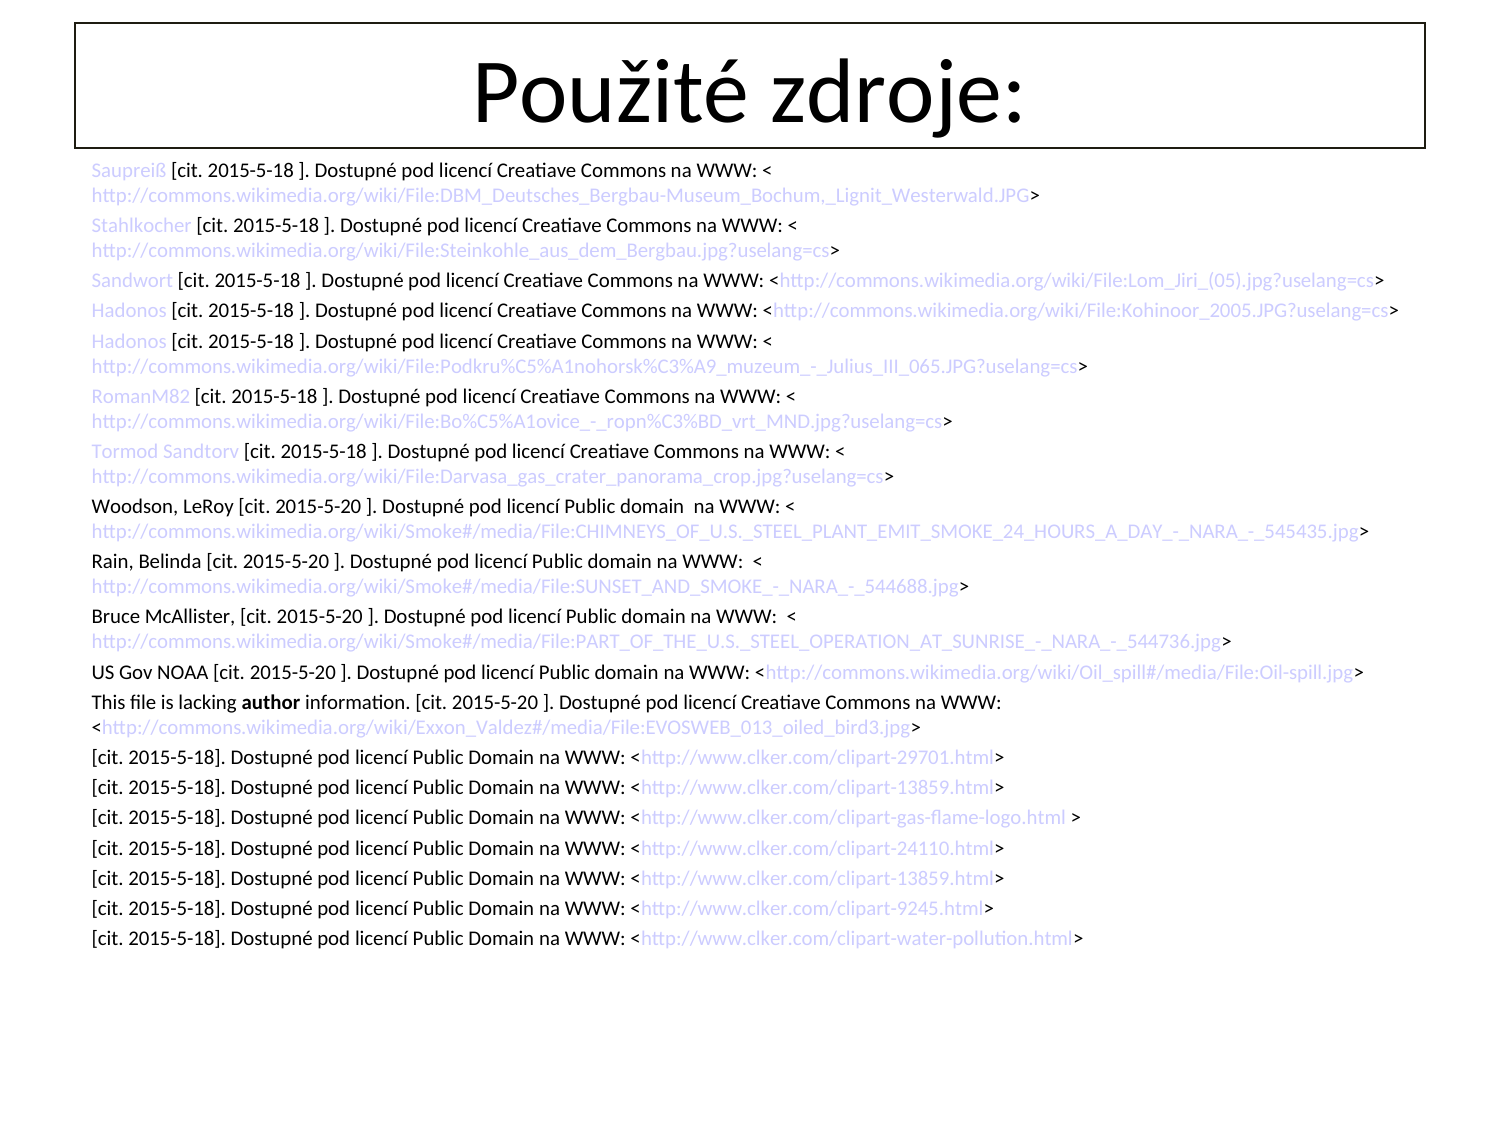

Použité zdroje:
Saupreiß [cit. 2015-5-18 ]. Dostupné pod licencí Creatiave Commons na WWW: <http://commons.wikimedia.org/wiki/File:DBM_Deutsches_Bergbau-Museum_Bochum,_Lignit_Westerwald.JPG>
Stahlkocher [cit. 2015-5-18 ]. Dostupné pod licencí Creatiave Commons na WWW: <http://commons.wikimedia.org/wiki/File:Steinkohle_aus_dem_Bergbau.jpg?uselang=cs>
Sandwort [cit. 2015-5-18 ]. Dostupné pod licencí Creatiave Commons na WWW: <http://commons.wikimedia.org/wiki/File:Lom_Jiri_(05).jpg?uselang=cs>
Hadonos [cit. 2015-5-18 ]. Dostupné pod licencí Creatiave Commons na WWW: <http://commons.wikimedia.org/wiki/File:Kohinoor_2005.JPG?uselang=cs>
Hadonos [cit. 2015-5-18 ]. Dostupné pod licencí Creatiave Commons na WWW: <http://commons.wikimedia.org/wiki/File:Podkru%C5%A1nohorsk%C3%A9_muzeum_-_Julius_III_065.JPG?uselang=cs>
RomanM82 [cit. 2015-5-18 ]. Dostupné pod licencí Creatiave Commons na WWW: <http://commons.wikimedia.org/wiki/File:Bo%C5%A1ovice_-_ropn%C3%BD_vrt_MND.jpg?uselang=cs>
Tormod Sandtorv [cit. 2015-5-18 ]. Dostupné pod licencí Creatiave Commons na WWW: <http://commons.wikimedia.org/wiki/File:Darvasa_gas_crater_panorama_crop.jpg?uselang=cs>
Woodson, LeRoy [cit. 2015-5-20 ]. Dostupné pod licencí Public domain na WWW: <http://commons.wikimedia.org/wiki/Smoke#/media/File:CHIMNEYS_OF_U.S._STEEL_PLANT_EMIT_SMOKE_24_HOURS_A_DAY_-_NARA_-_545435.jpg>
Rain, Belinda [cit. 2015-5-20 ]. Dostupné pod licencí Public domain na WWW: <http://commons.wikimedia.org/wiki/Smoke#/media/File:SUNSET_AND_SMOKE_-_NARA_-_544688.jpg>
Bruce McAllister, [cit. 2015-5-20 ]. Dostupné pod licencí Public domain na WWW: <http://commons.wikimedia.org/wiki/Smoke#/media/File:PART_OF_THE_U.S._STEEL_OPERATION_AT_SUNRISE_-_NARA_-_544736.jpg>
US Gov NOAA [cit. 2015-5-20 ]. Dostupné pod licencí Public domain na WWW: <http://commons.wikimedia.org/wiki/Oil_spill#/media/File:Oil-spill.jpg>
This file is lacking author information. [cit. 2015-5-20 ]. Dostupné pod licencí Creatiave Commons na WWW:
<http://commons.wikimedia.org/wiki/Exxon_Valdez#/media/File:EVOSWEB_013_oiled_bird3.jpg>
[cit. 2015-5-18]. Dostupné pod licencí Public Domain na WWW: <http://www.clker.com/clipart-29701.html>
[cit. 2015-5-18]. Dostupné pod licencí Public Domain na WWW: <http://www.clker.com/clipart-13859.html>
[cit. 2015-5-18]. Dostupné pod licencí Public Domain na WWW: <http://www.clker.com/clipart-gas-flame-logo.html >
[cit. 2015-5-18]. Dostupné pod licencí Public Domain na WWW: <http://www.clker.com/clipart-24110.html>
[cit. 2015-5-18]. Dostupné pod licencí Public Domain na WWW: <http://www.clker.com/clipart-13859.html>
[cit. 2015-5-18]. Dostupné pod licencí Public Domain na WWW: <http://www.clker.com/clipart-9245.html>
[cit. 2015-5-18]. Dostupné pod licencí Public Domain na WWW: <http://www.clker.com/clipart-water-pollution.html>